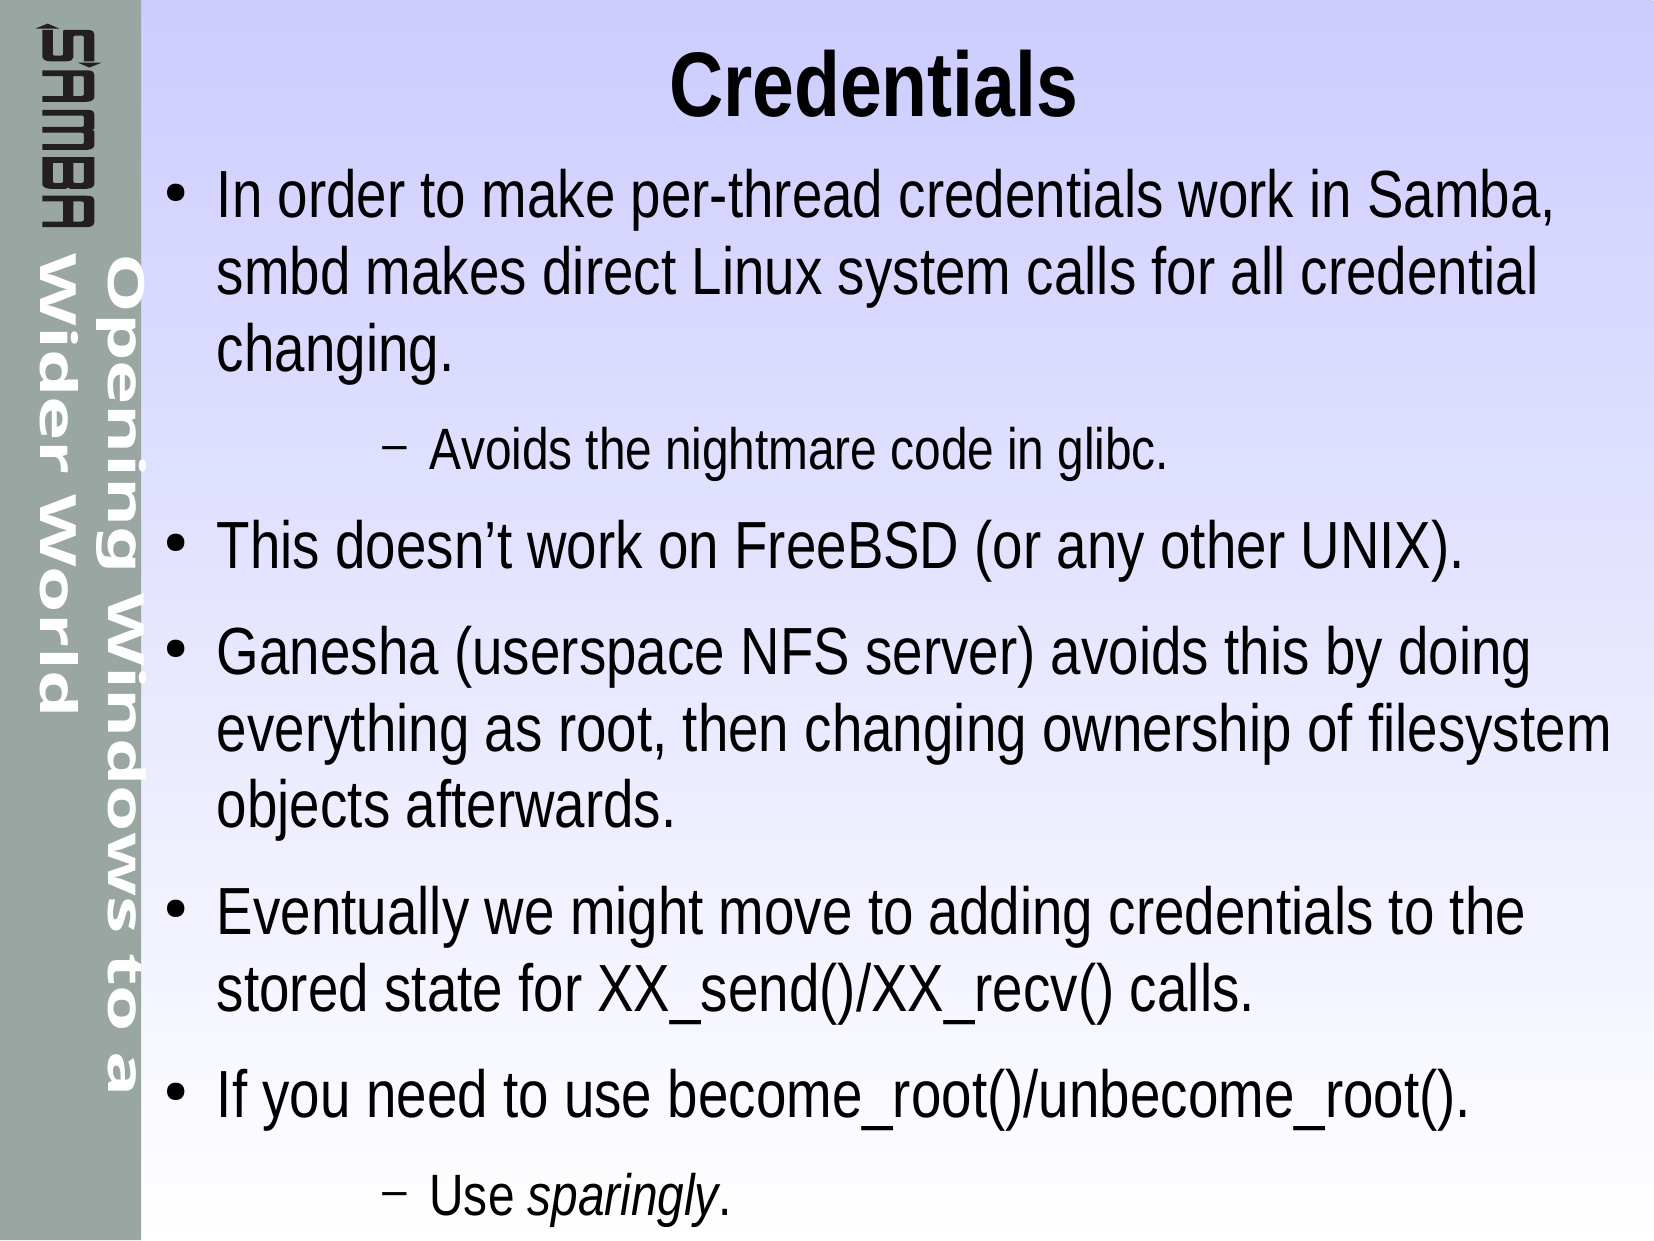

# Credentials
In order to make per-thread credentials work in Samba, smbd makes direct Linux system calls for all credential changing.
Avoids the nightmare code in glibc.
This doesn’t work on FreeBSD (or any other UNIX).
Ganesha (userspace NFS server) avoids this by doing everything as root, then changing ownership of filesystem objects afterwards.
Eventually we might move to adding credentials to the stored state for XX_send()/XX_recv() calls.
If you need to use become_root()/unbecome_root().
Use sparingly.